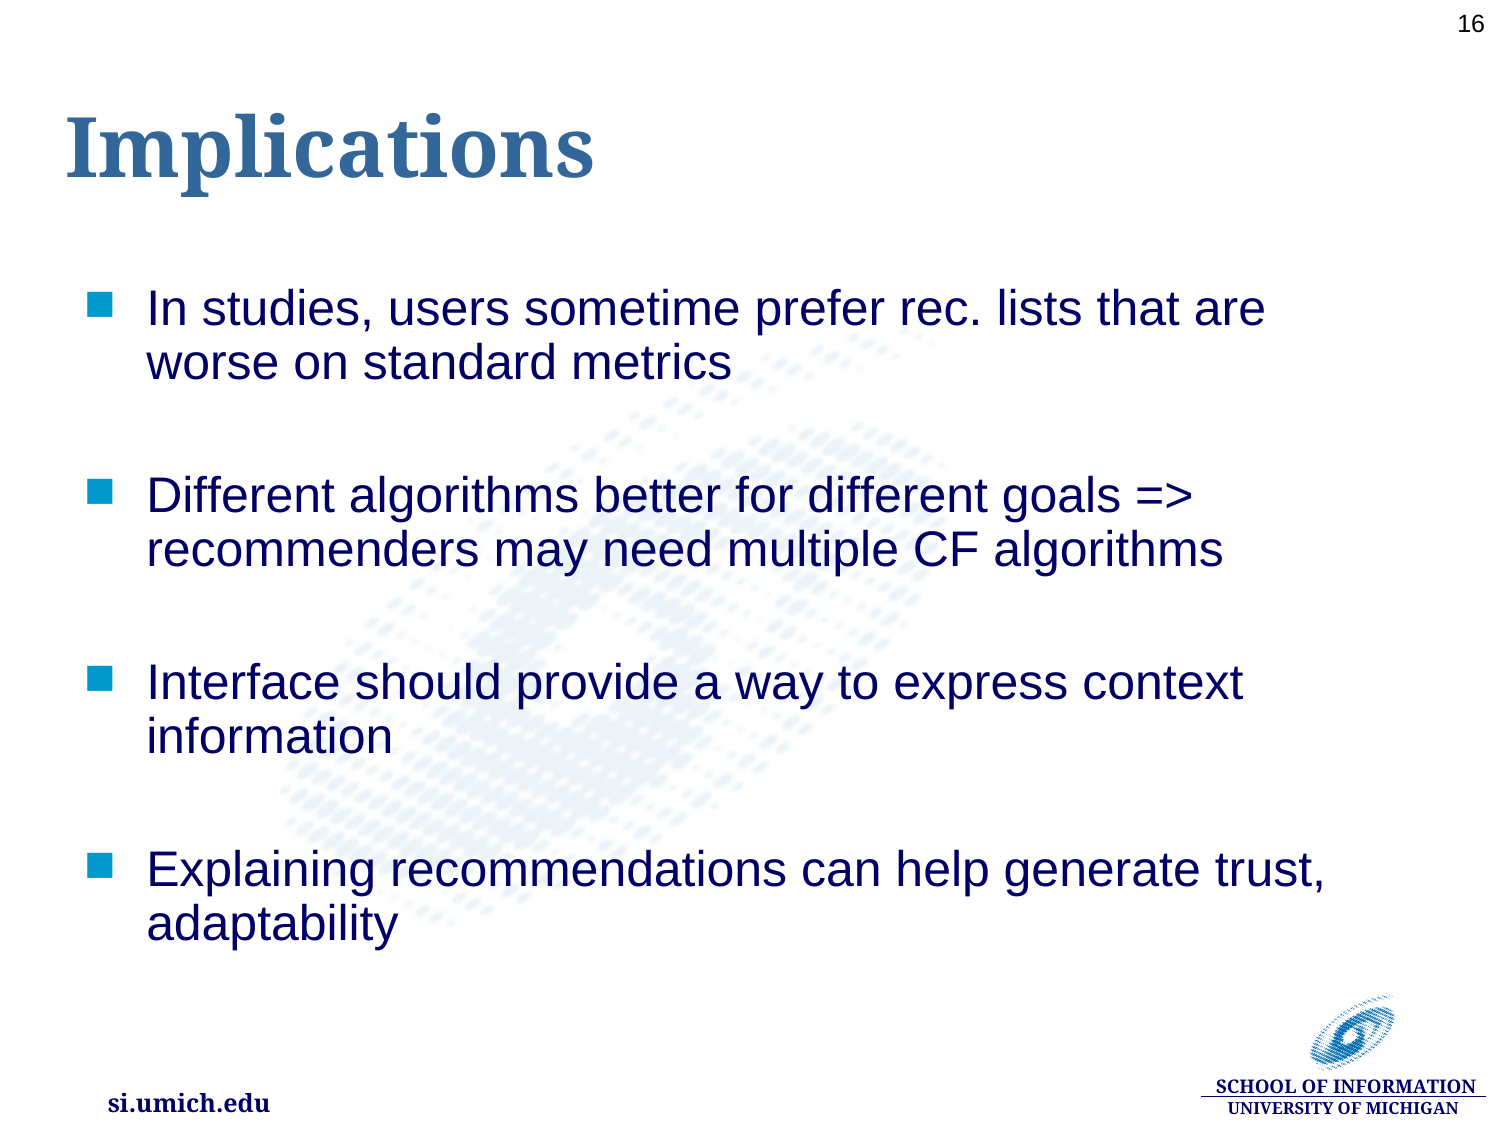

# Implications
In studies, users sometime prefer rec. lists that are worse on standard metrics
Different algorithms better for different goals => recommenders may need multiple CF algorithms
Interface should provide a way to express context information
Explaining recommendations can help generate trust, adaptability